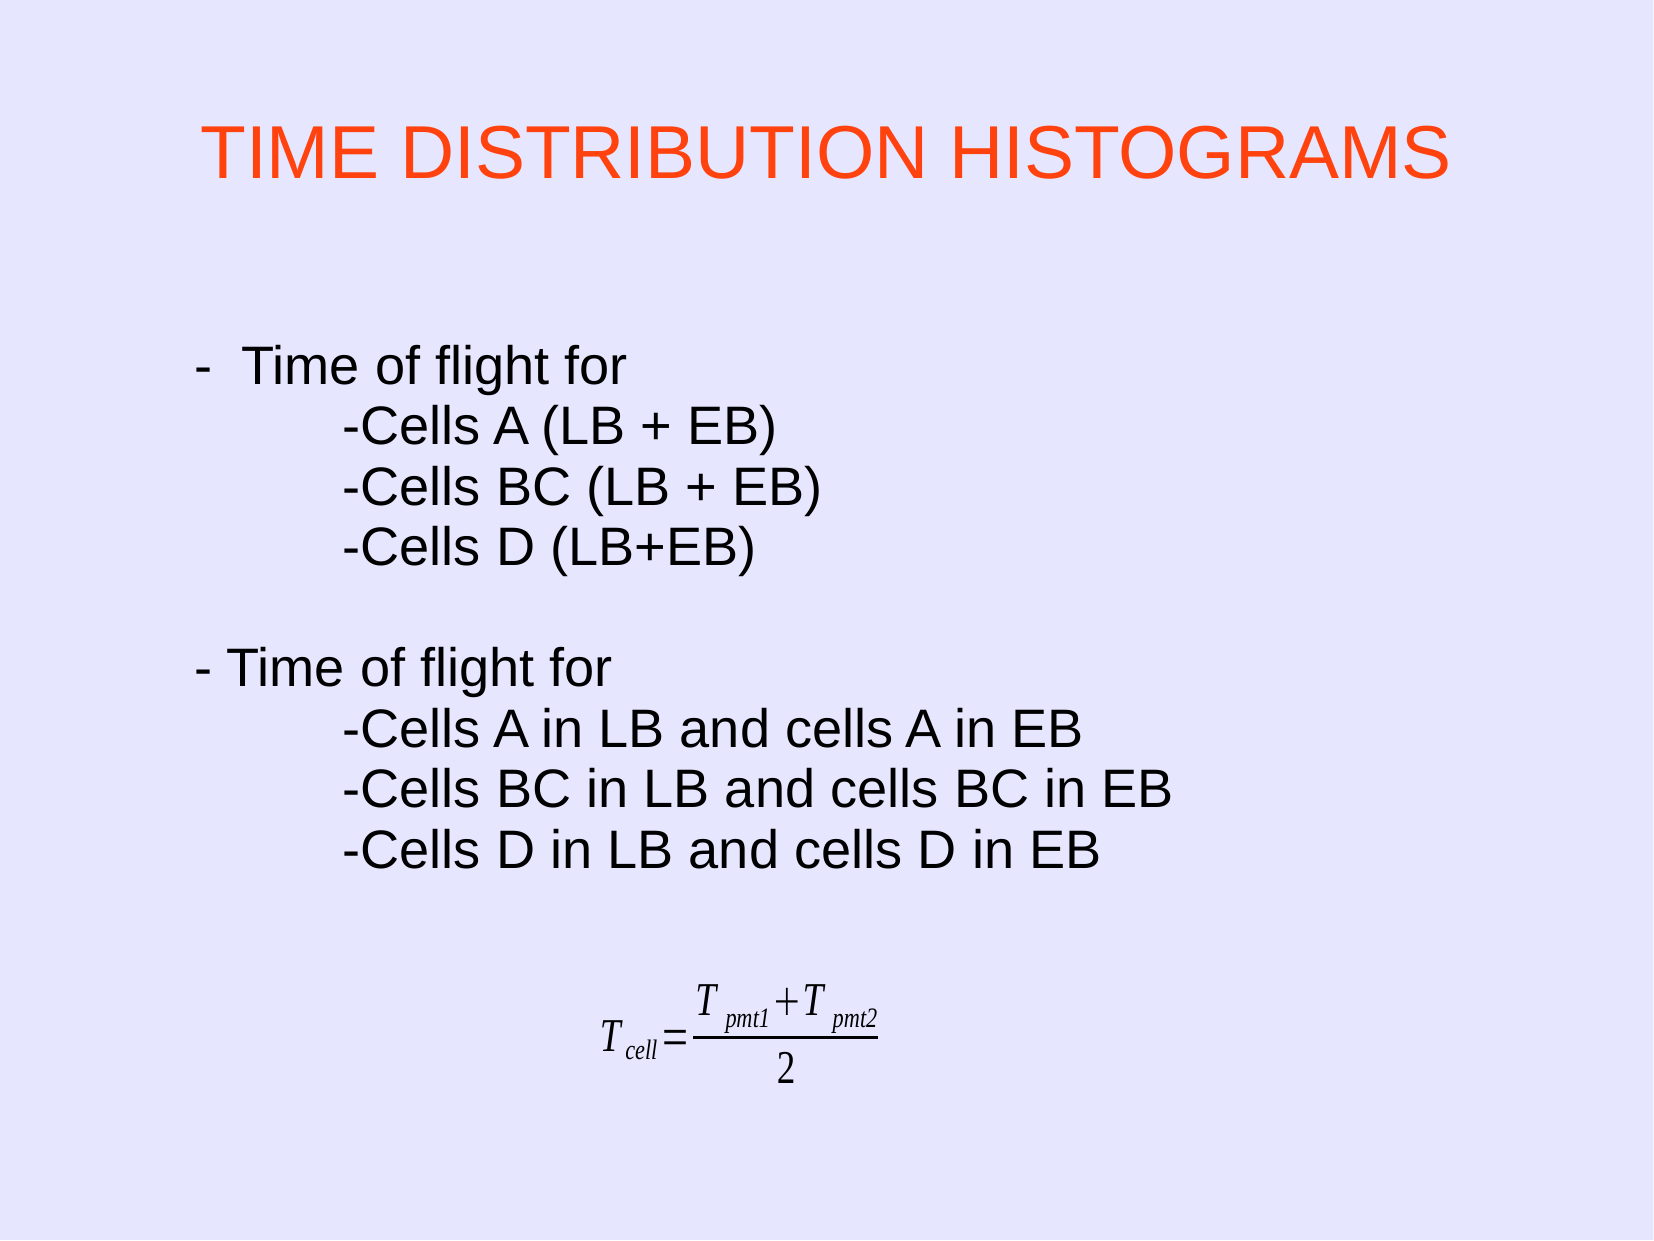

# TIME DISTRIBUTION HISTOGRAMS
- Time of flight for
		-Cells A (LB + EB)
		-Cells BC (LB + EB)
		-Cells D (LB+EB)
- Time of flight for
		-Cells A in LB and cells A in EB
		-Cells BC in LB and cells BC in EB
		-Cells D in LB and cells D in EB